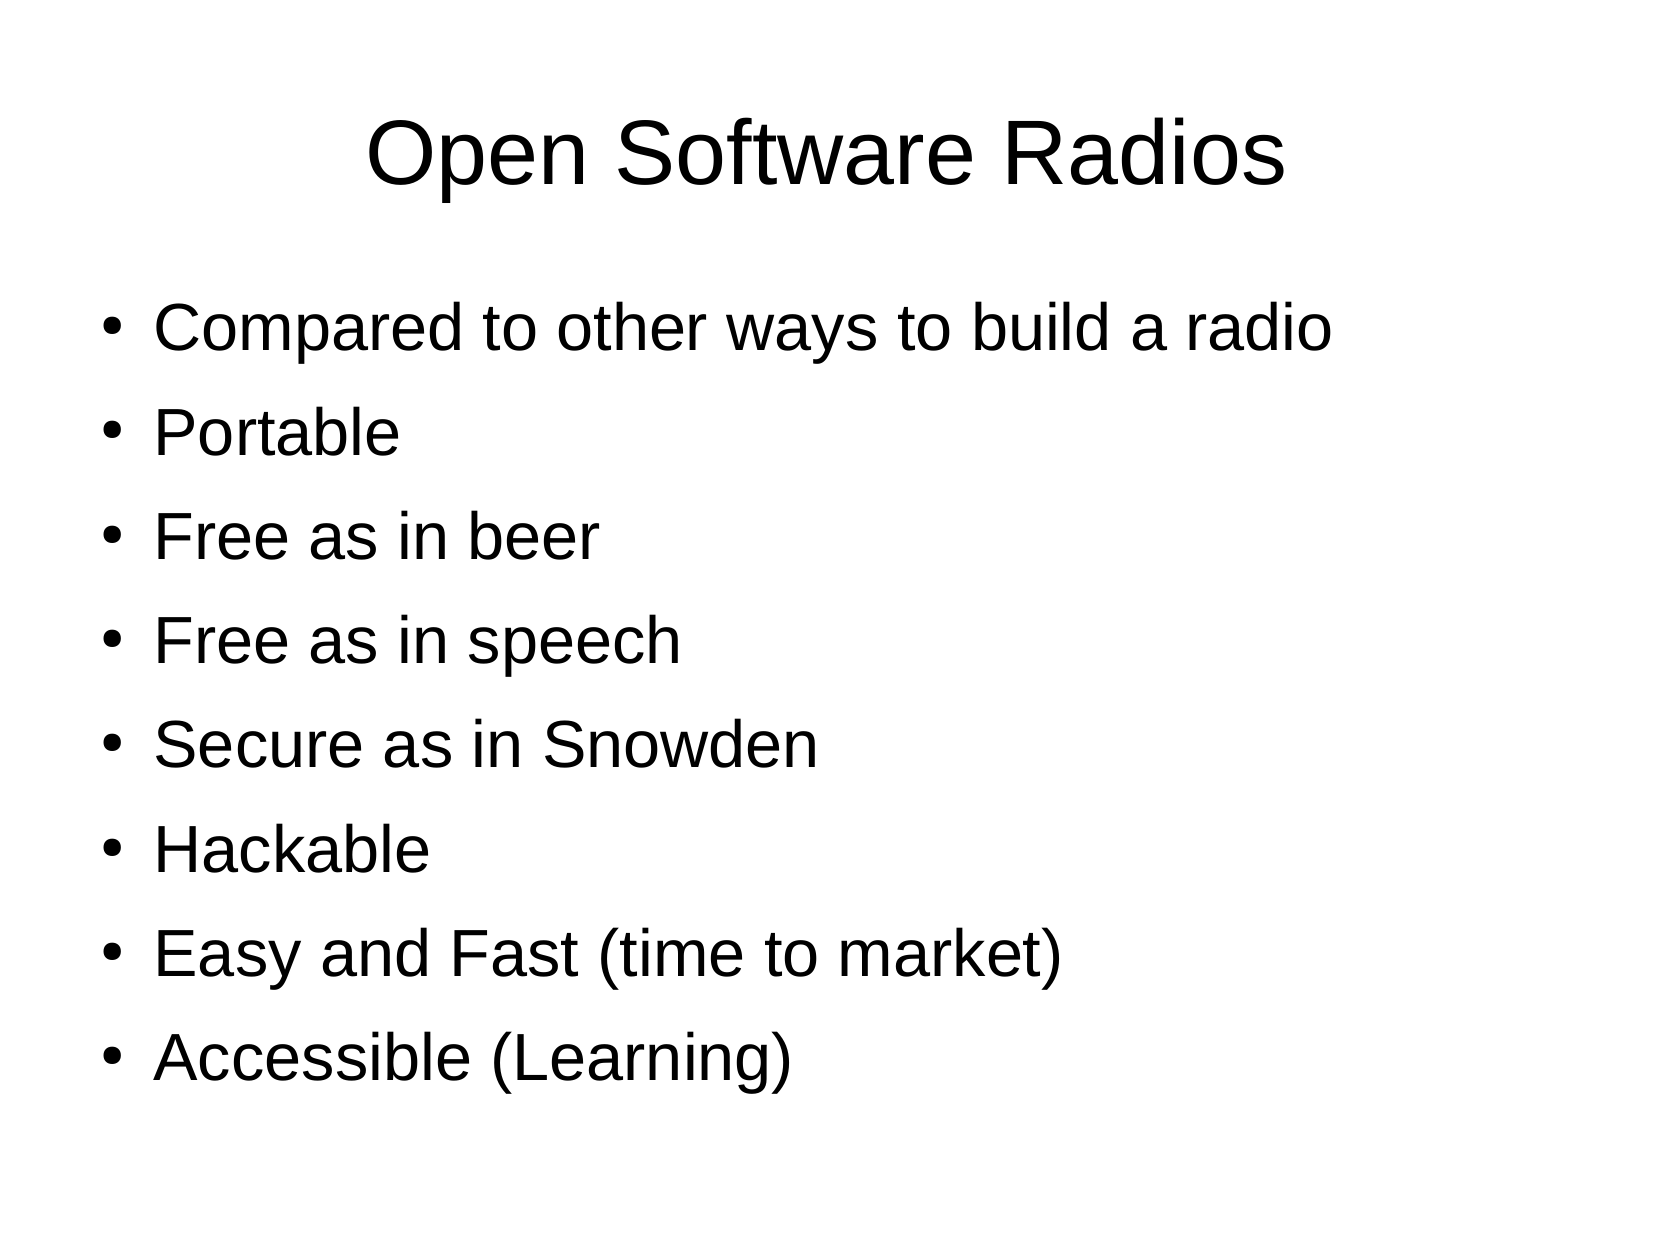

# Open Software Radios
Compared to other ways to build a radio
Portable
Free as in beer
Free as in speech
Secure as in Snowden
Hackable
Easy and Fast (time to market)
Accessible (Learning)